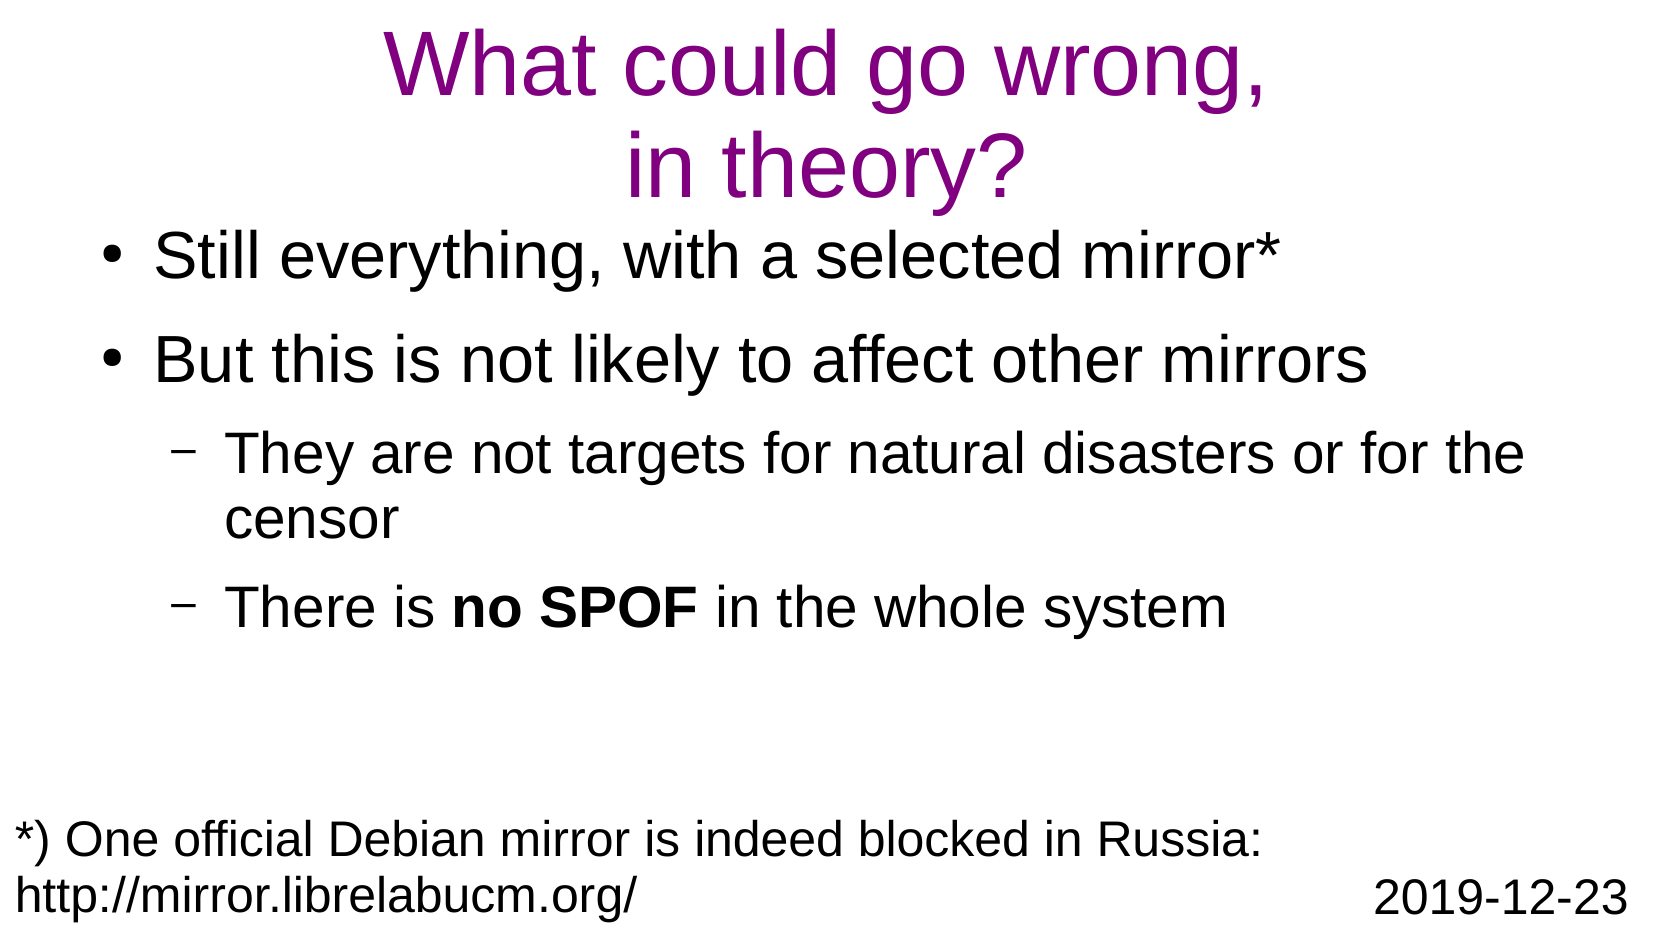

# What could go wrong, in theory?
Still everything, with a selected mirror*
But this is not likely to affect other mirrors
They are not targets for natural disasters or for the censor
There is no SPOF in the whole system
*) One official Debian mirror is indeed blocked in Russia:
http://mirror.librelabucm.org/
2019-12-23